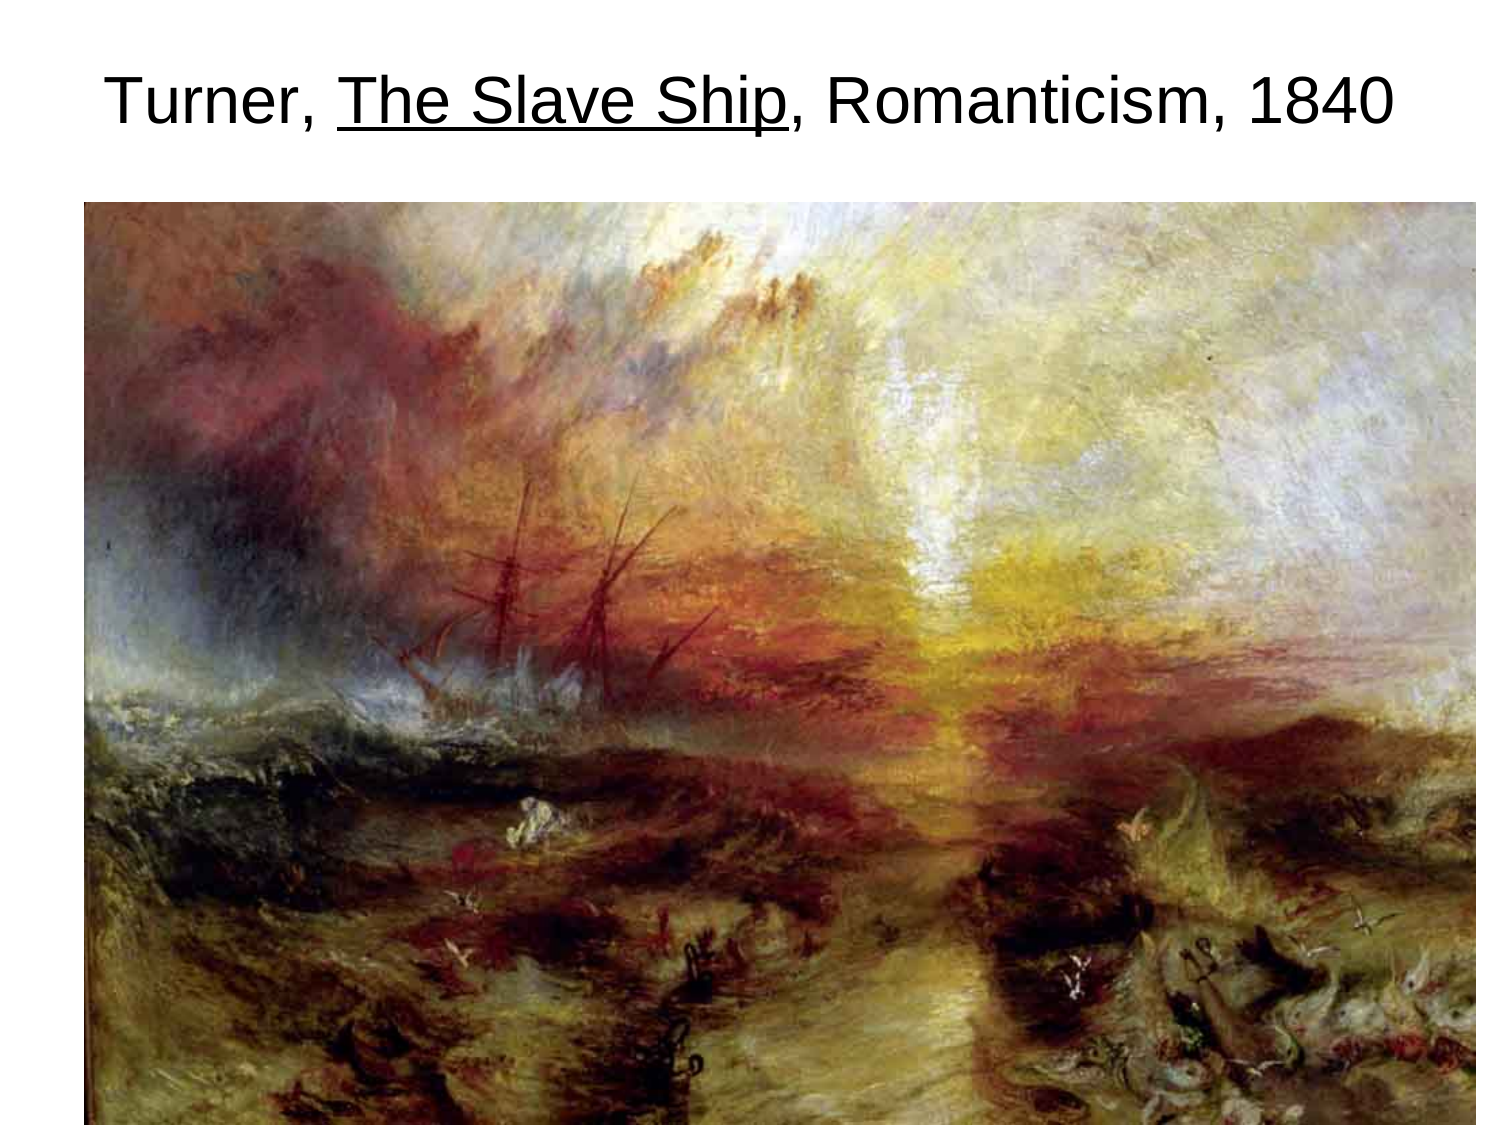

# Turner, The Slave Ship, Romanticism, 1840